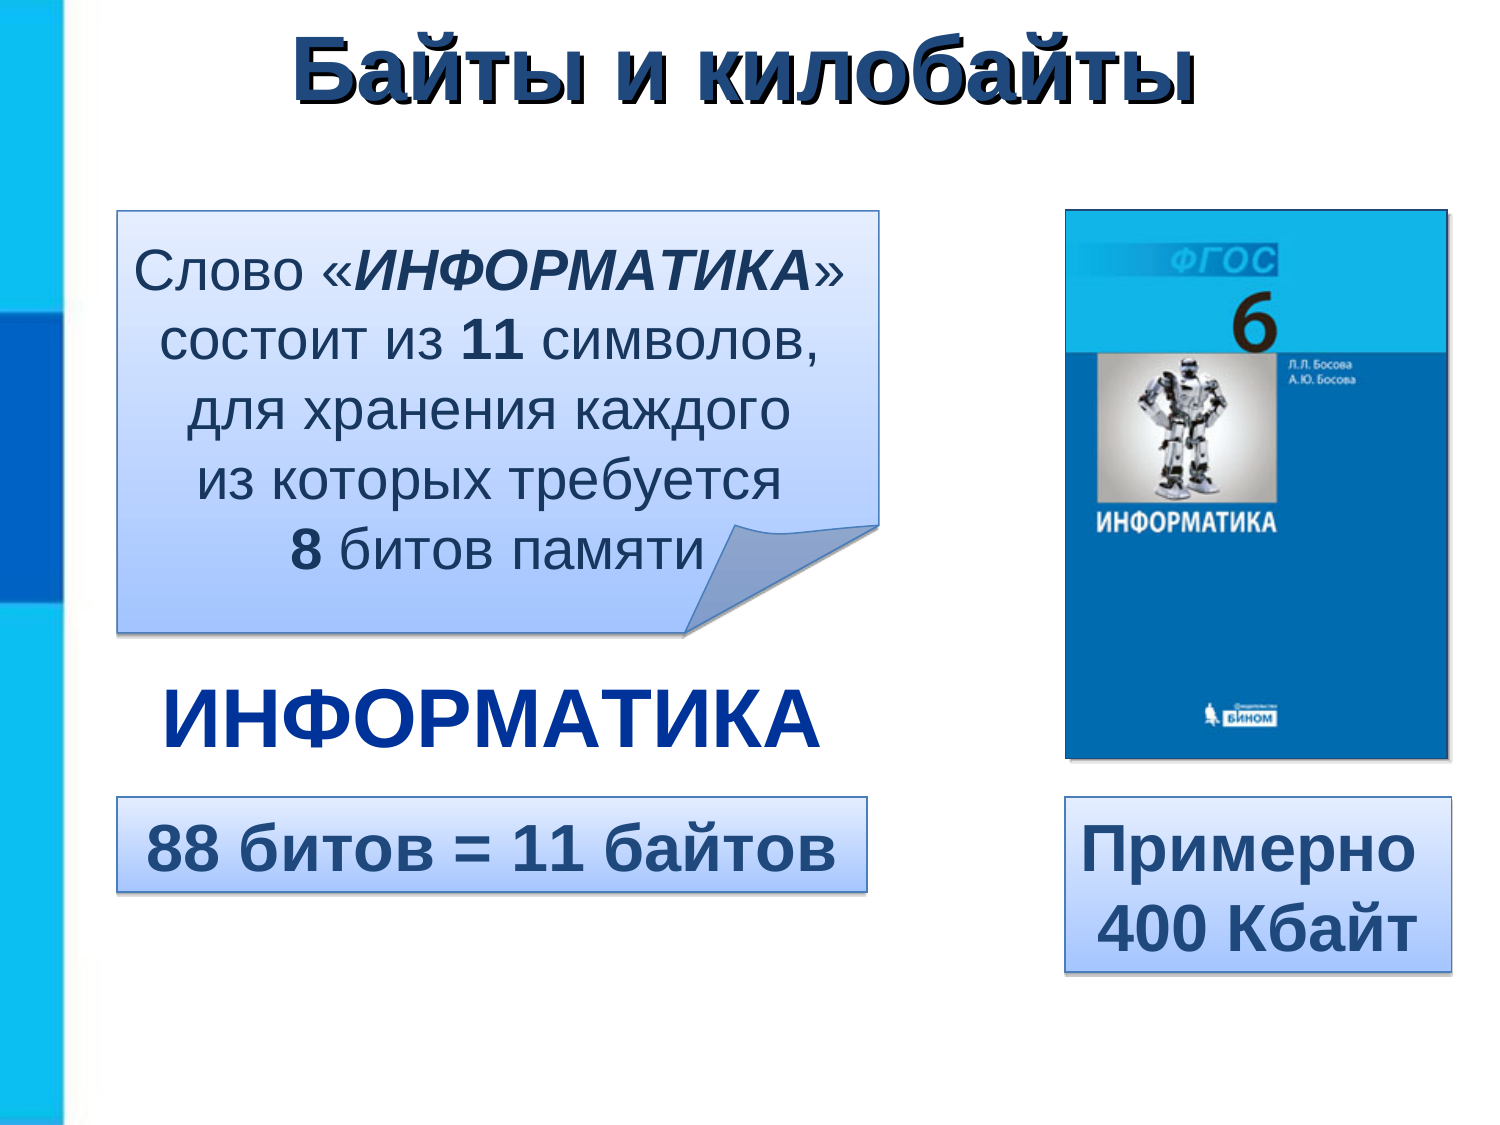

# Байты и килобайты
Слово «ИНФОРМАТИКА»
состоит из 11 символов,
для хранения каждого
из которых требуется
8 битов памяти
ИНФОРМАТИКА
88 битов = 11 байтов
Примерно
400 Кбайт